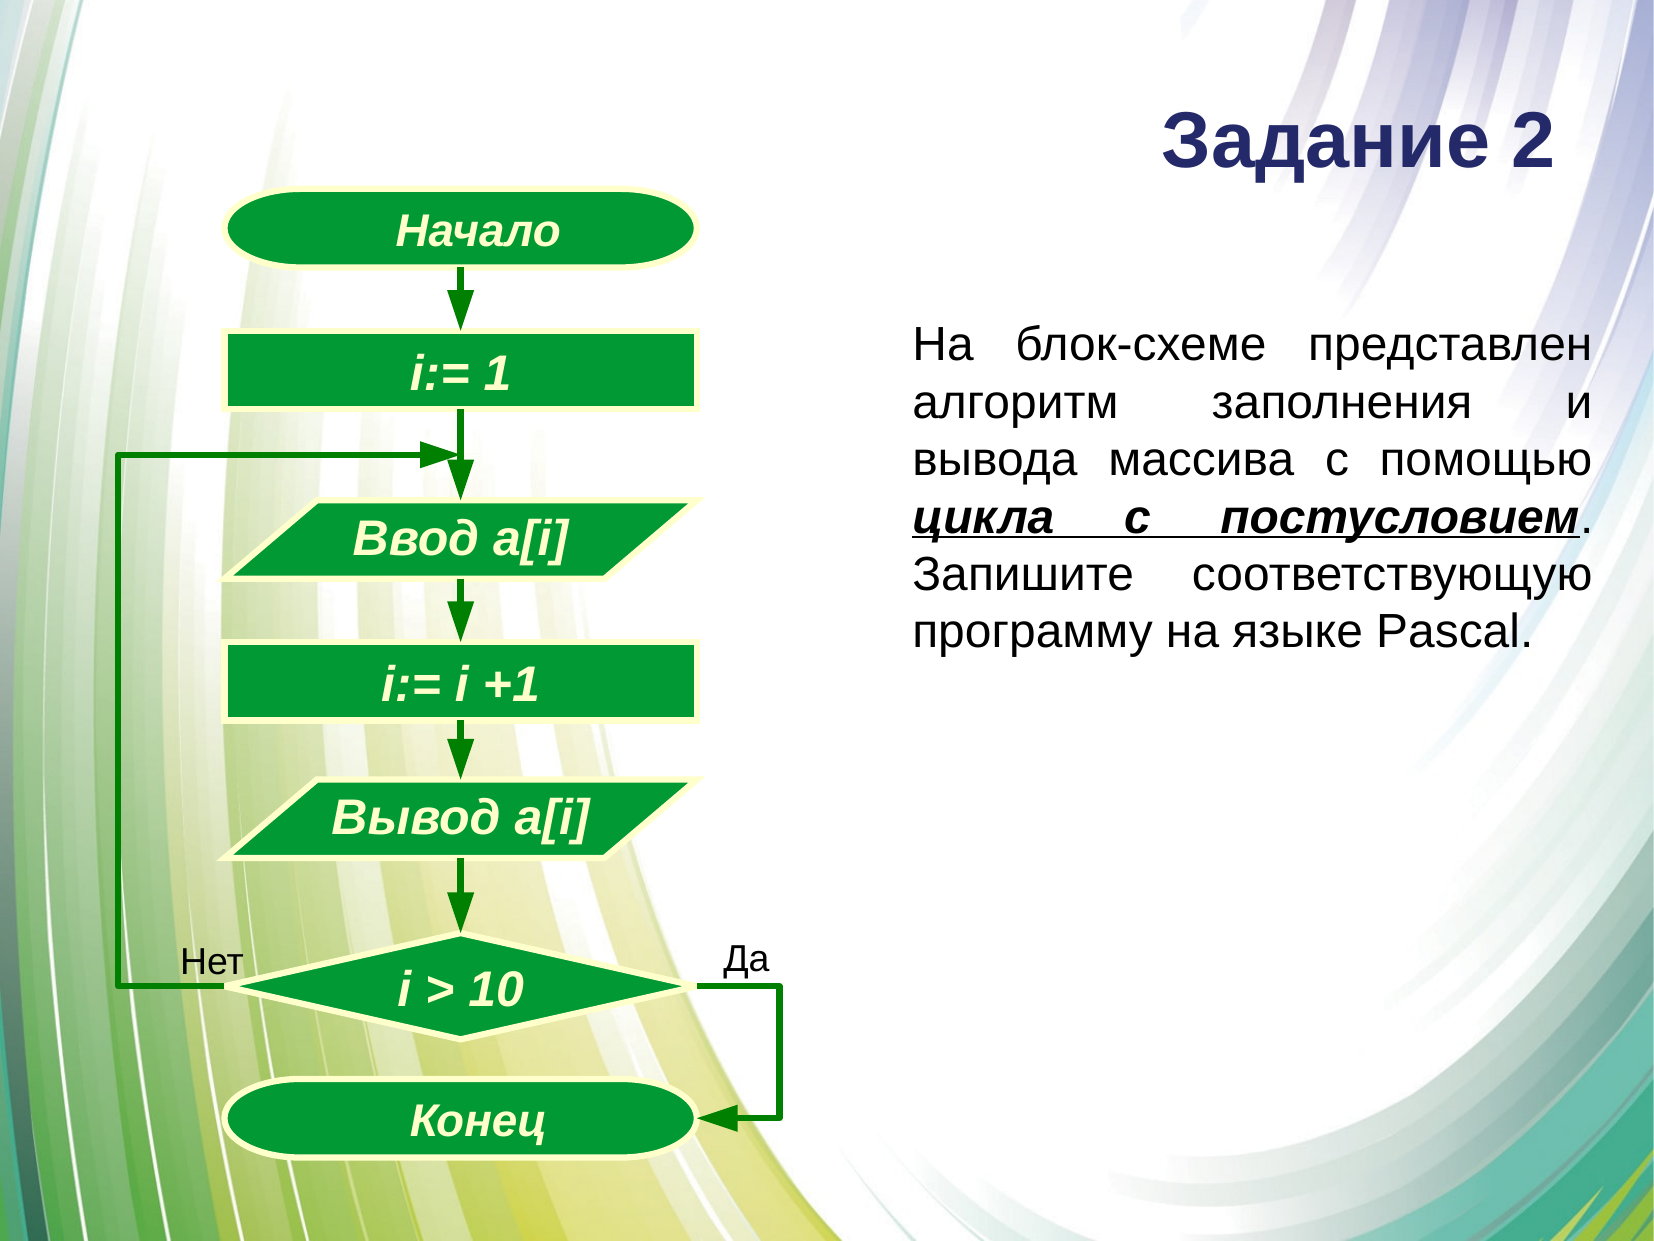

Задание 2
Начало
На блок-схеме представлен алгоритм заполнения и вывода массива с помощью цикла с постусловием. Запишите соответствующую программу на языке Pascal.
i:= 1
Ввод a[i]
i:= i +1
Вывод a[i]
Да
Нет
i > 10
Конец